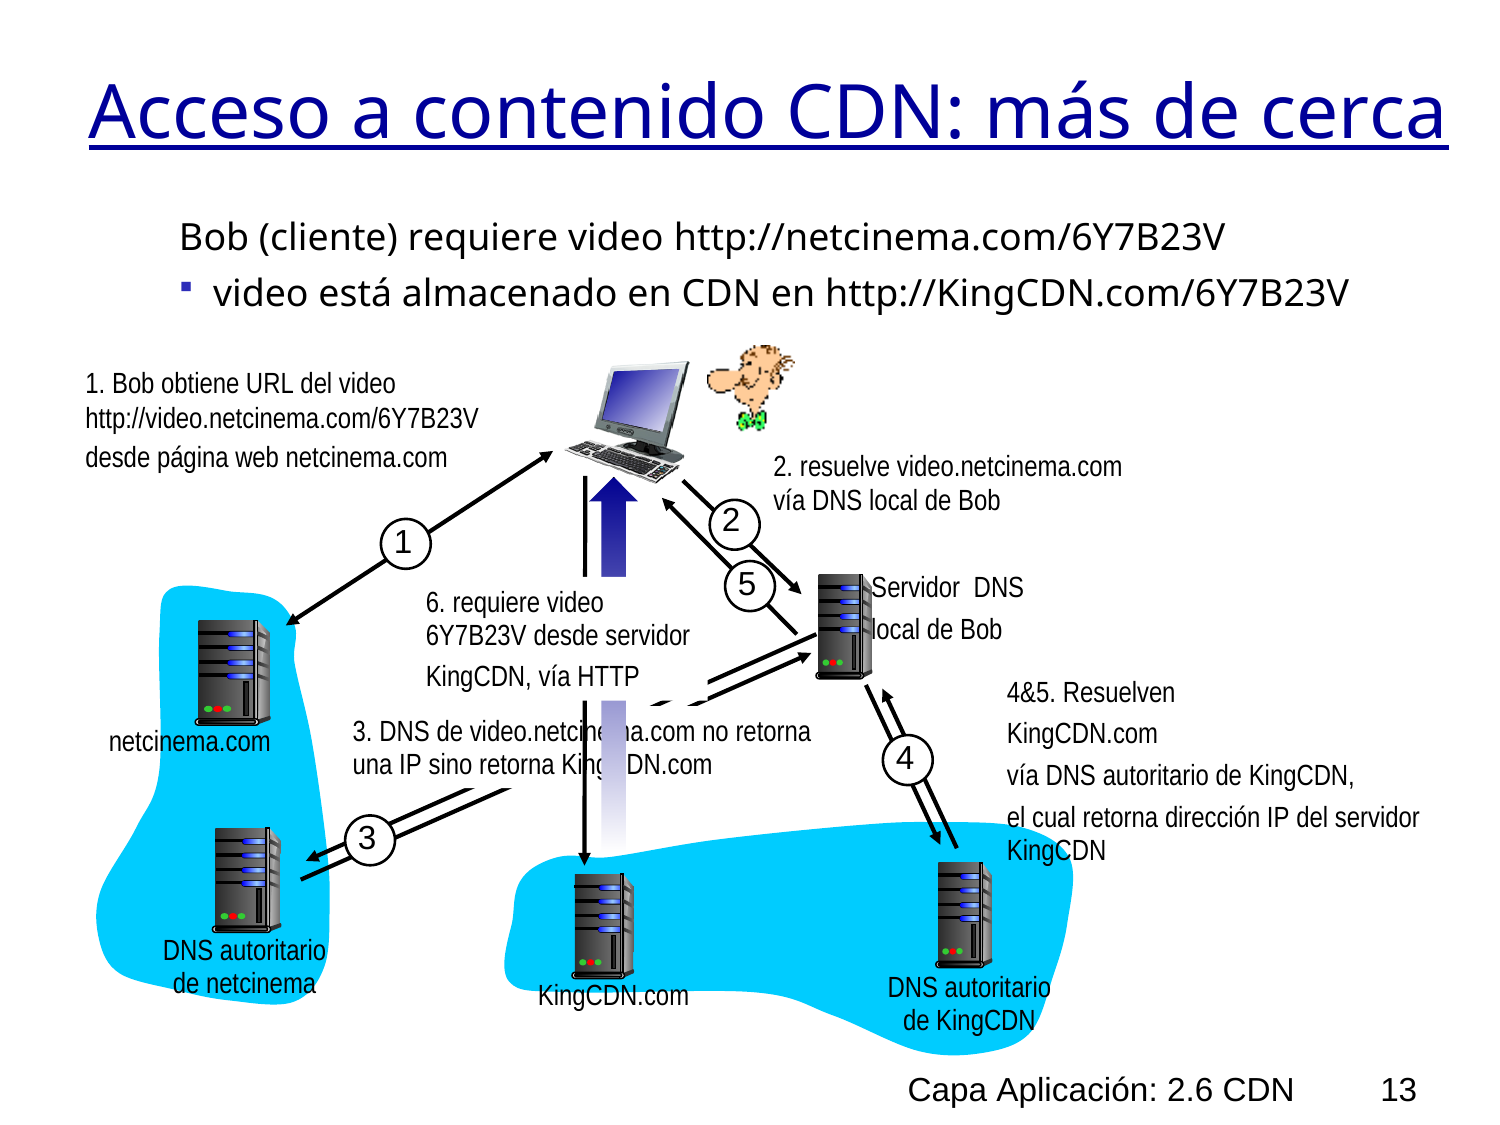

# Acceso a contenido CDN: más de cerca
Bob (cliente) requiere video http://netcinema.com/6Y7B23V
 video está almacenado en CDN en http://KingCDN.com/6Y7B23V
1. Bob obtiene URL del video http://video.netcinema.com/6Y7B23V
desde página web netcinema.com
2. resuelve video.netcinema.com
vía DNS local de Bob
1
2
5
Servidor DNS
local de Bob
6. requiere video 6Y7B23V desde servidor
KingCDN, vía HTTP
4&5. Resuelven
KingCDN.com
vía DNS autoritario de KingCDN,
el cual retorna dirección IP del servidor KingCDN
3. DNS de video.netcinema.com no retorna una IP sino retorna KingCDN.com
netcinema.com
4
3
DNS autoritario
de netcinema
DNS autoritario
de KingCDN
KingCDN.com
13